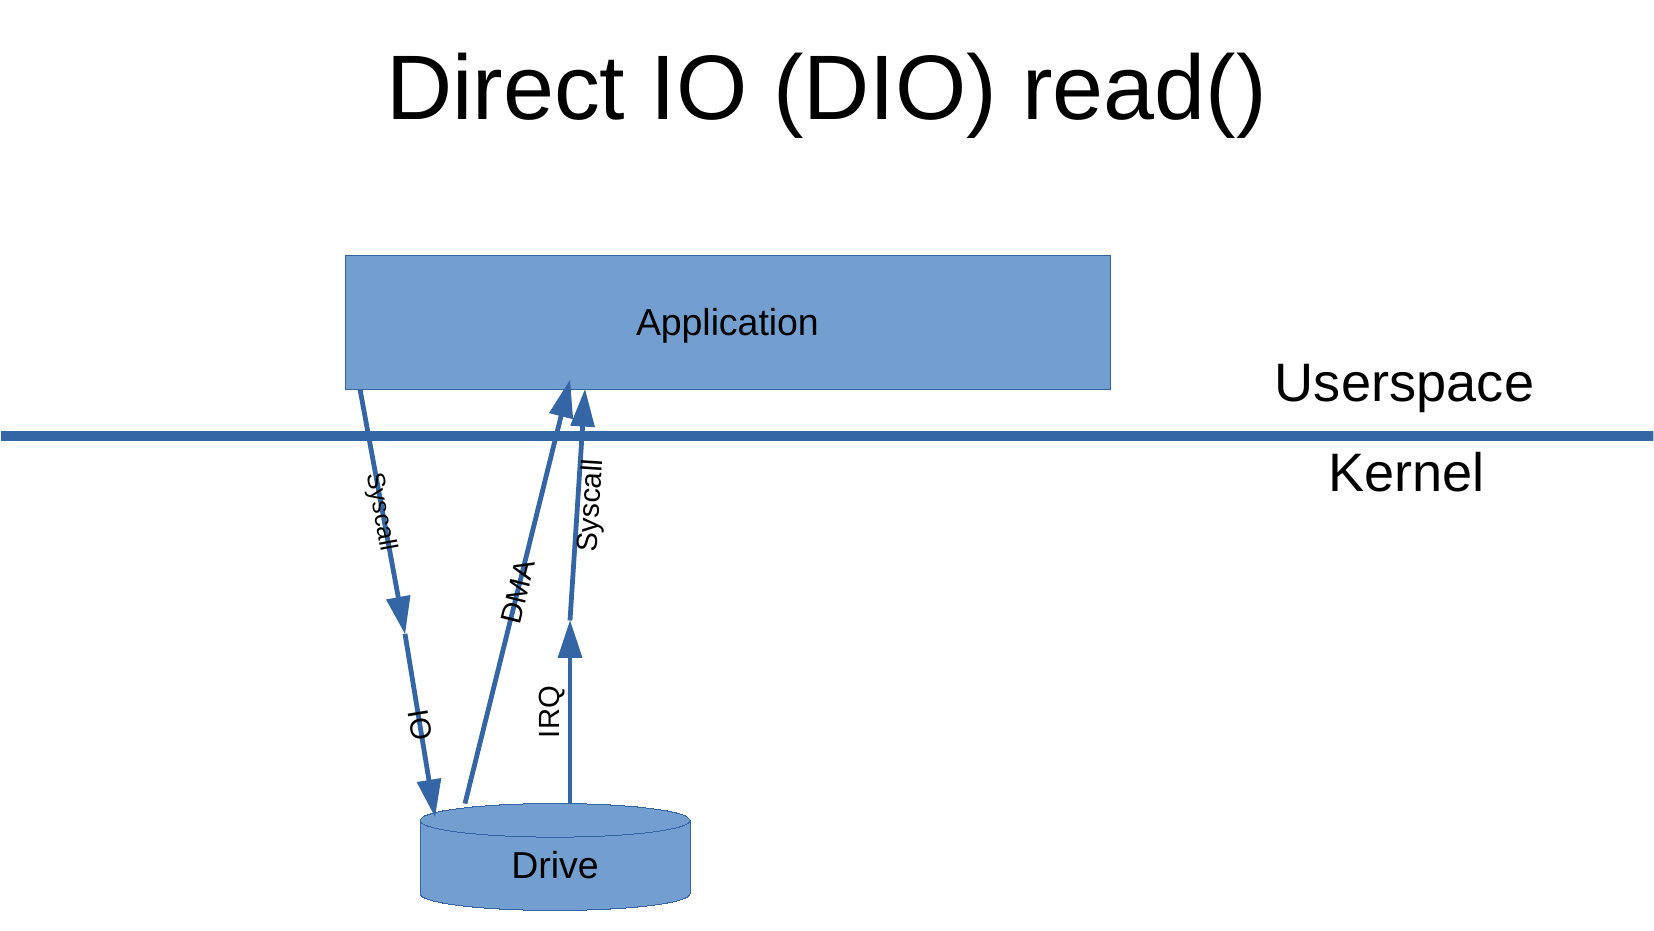

# Direct IO (DIO) read()
Application
Userspace
DMA
Syscall
Syscall
Kernel
IRQ
IO
Drive